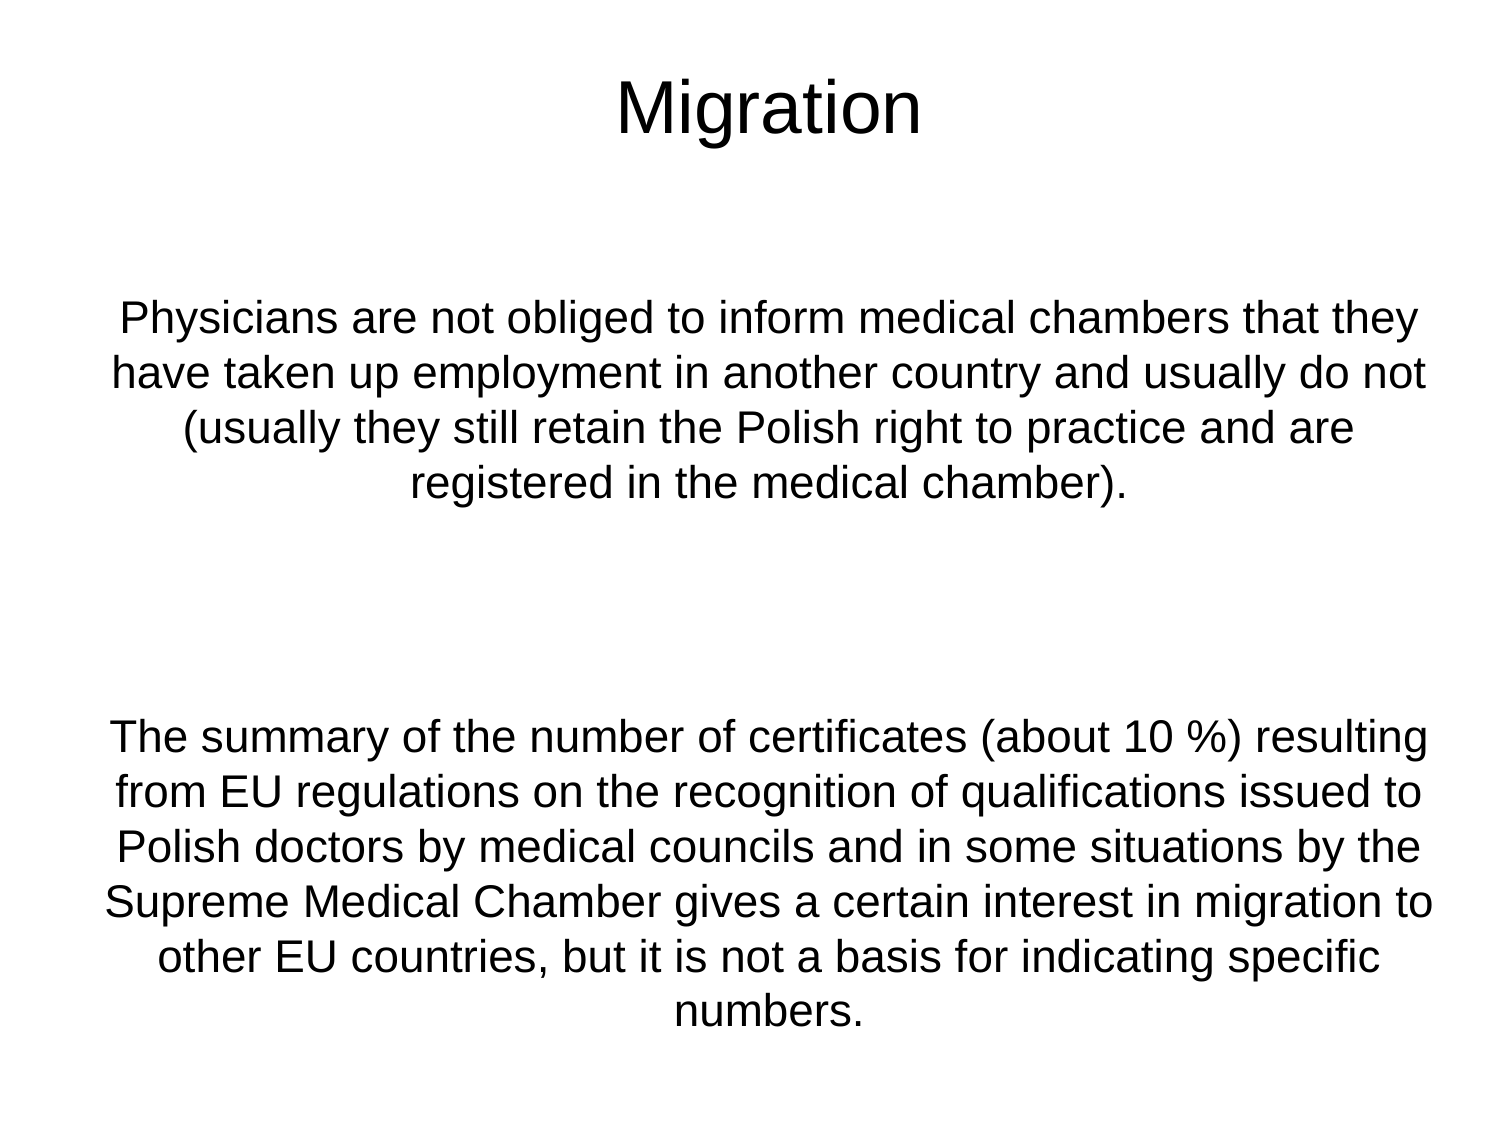

# Mig
Migration
Physicians are not obliged to inform medical chambers that they have taken up employment in another country and usually do not (usually they still retain the Polish right to practice and are registered in the medical chamber).
The summary of the number of certificates (about 10 %) resulting from EU regulations on the recognition of qualifications issued to Polish doctors by medical councils and in some situations by the Supreme Medical Chamber gives a certain interest in migration to other EU countries, but it is not a basis for indicating specific numbers.